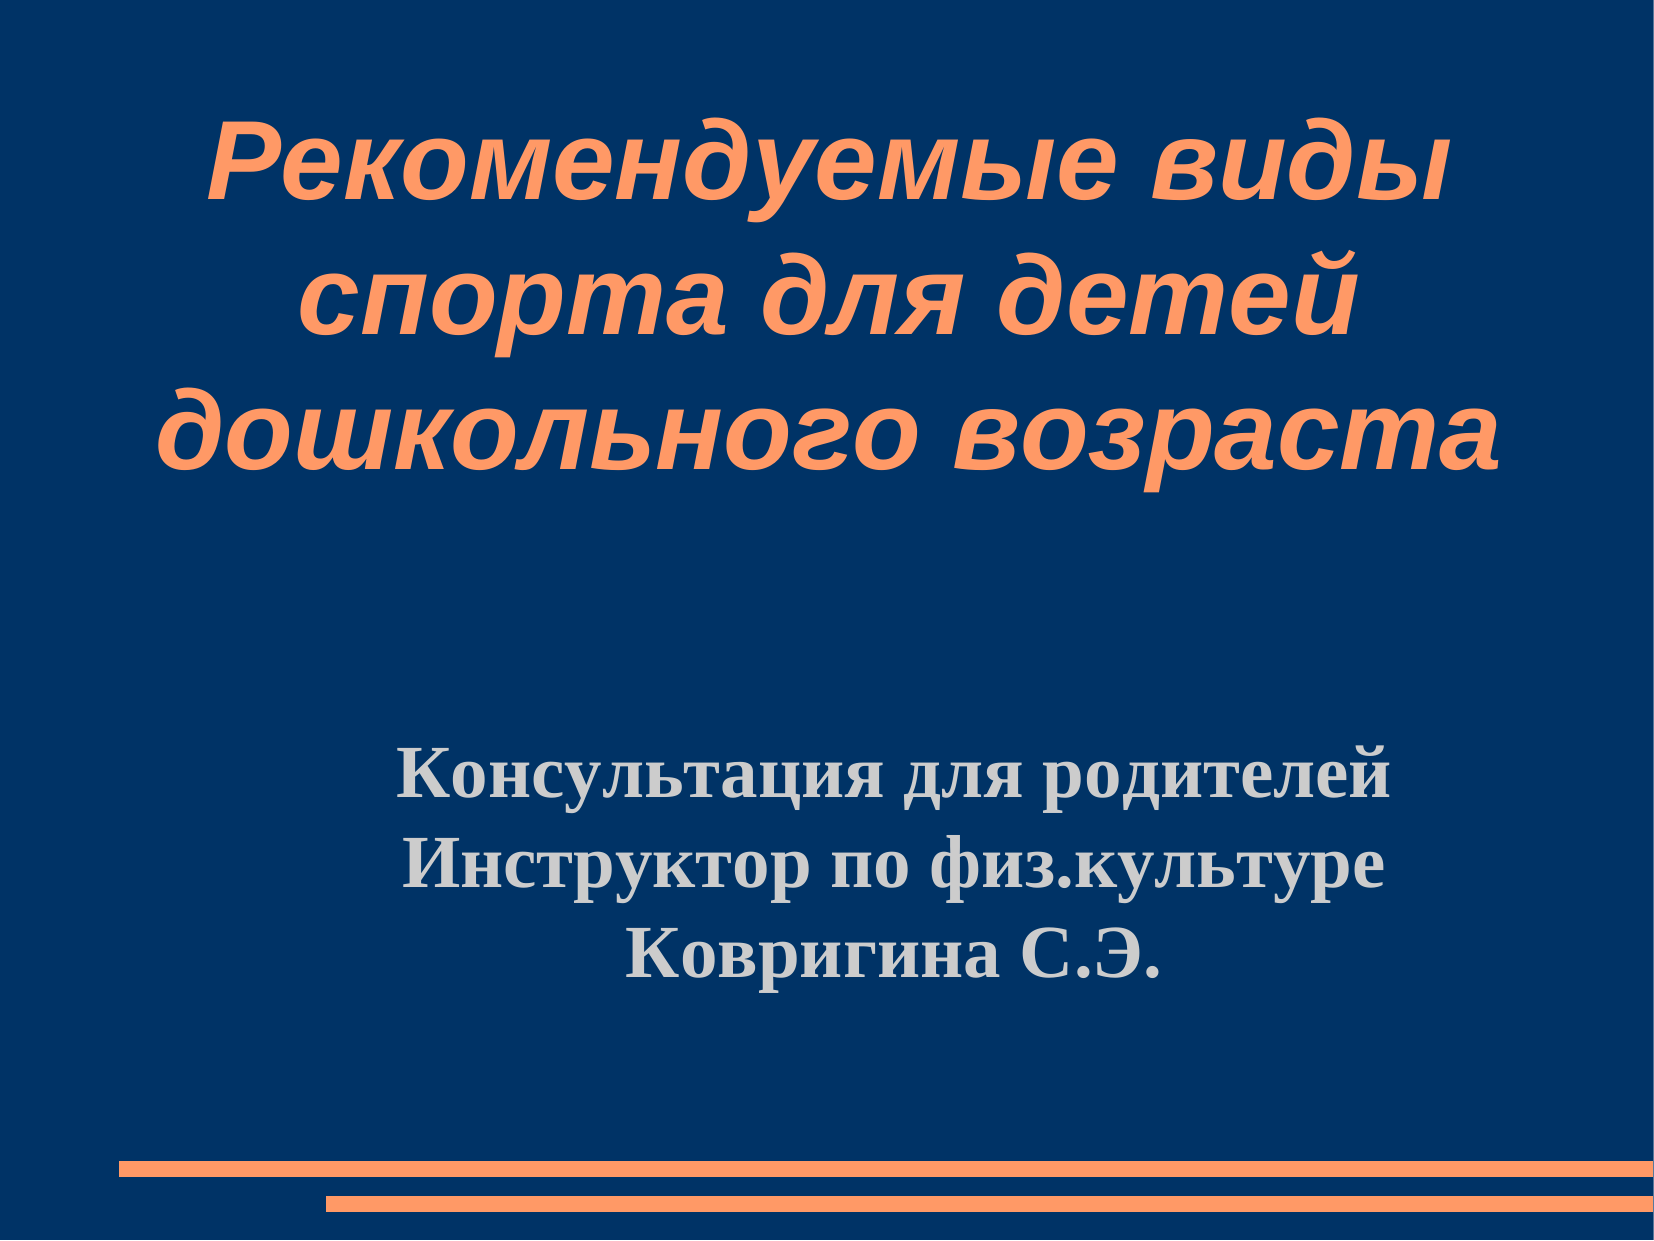

# Рекомендуемые виды спорта для детей дошкольного возраста
Консультация для родителей
Инструктор по физ.культуре
Ковригина С.Э.